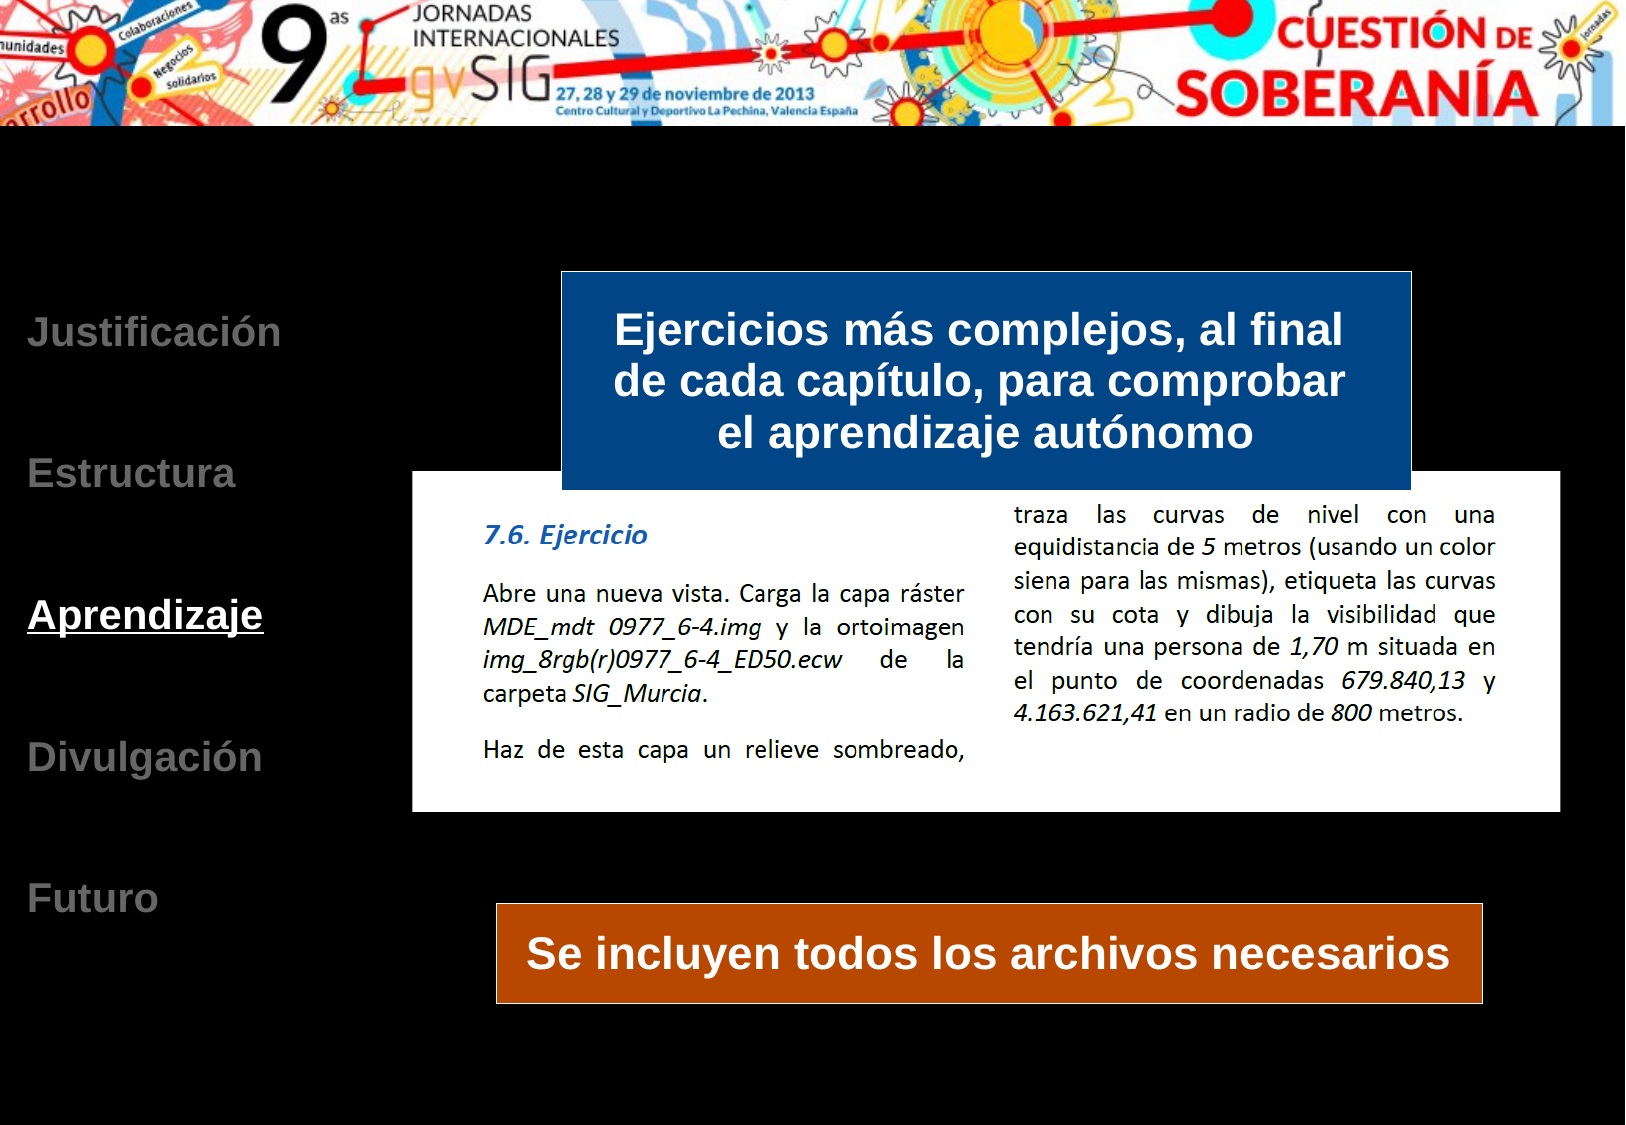

Ejercicios más complejos, al final
de cada capítulo, para comprobar
el aprendizaje autónomo
Justificación
Estructura
Aprendizaje
Divulgación
Futuro
Se incluyen todos los archivos necesarios